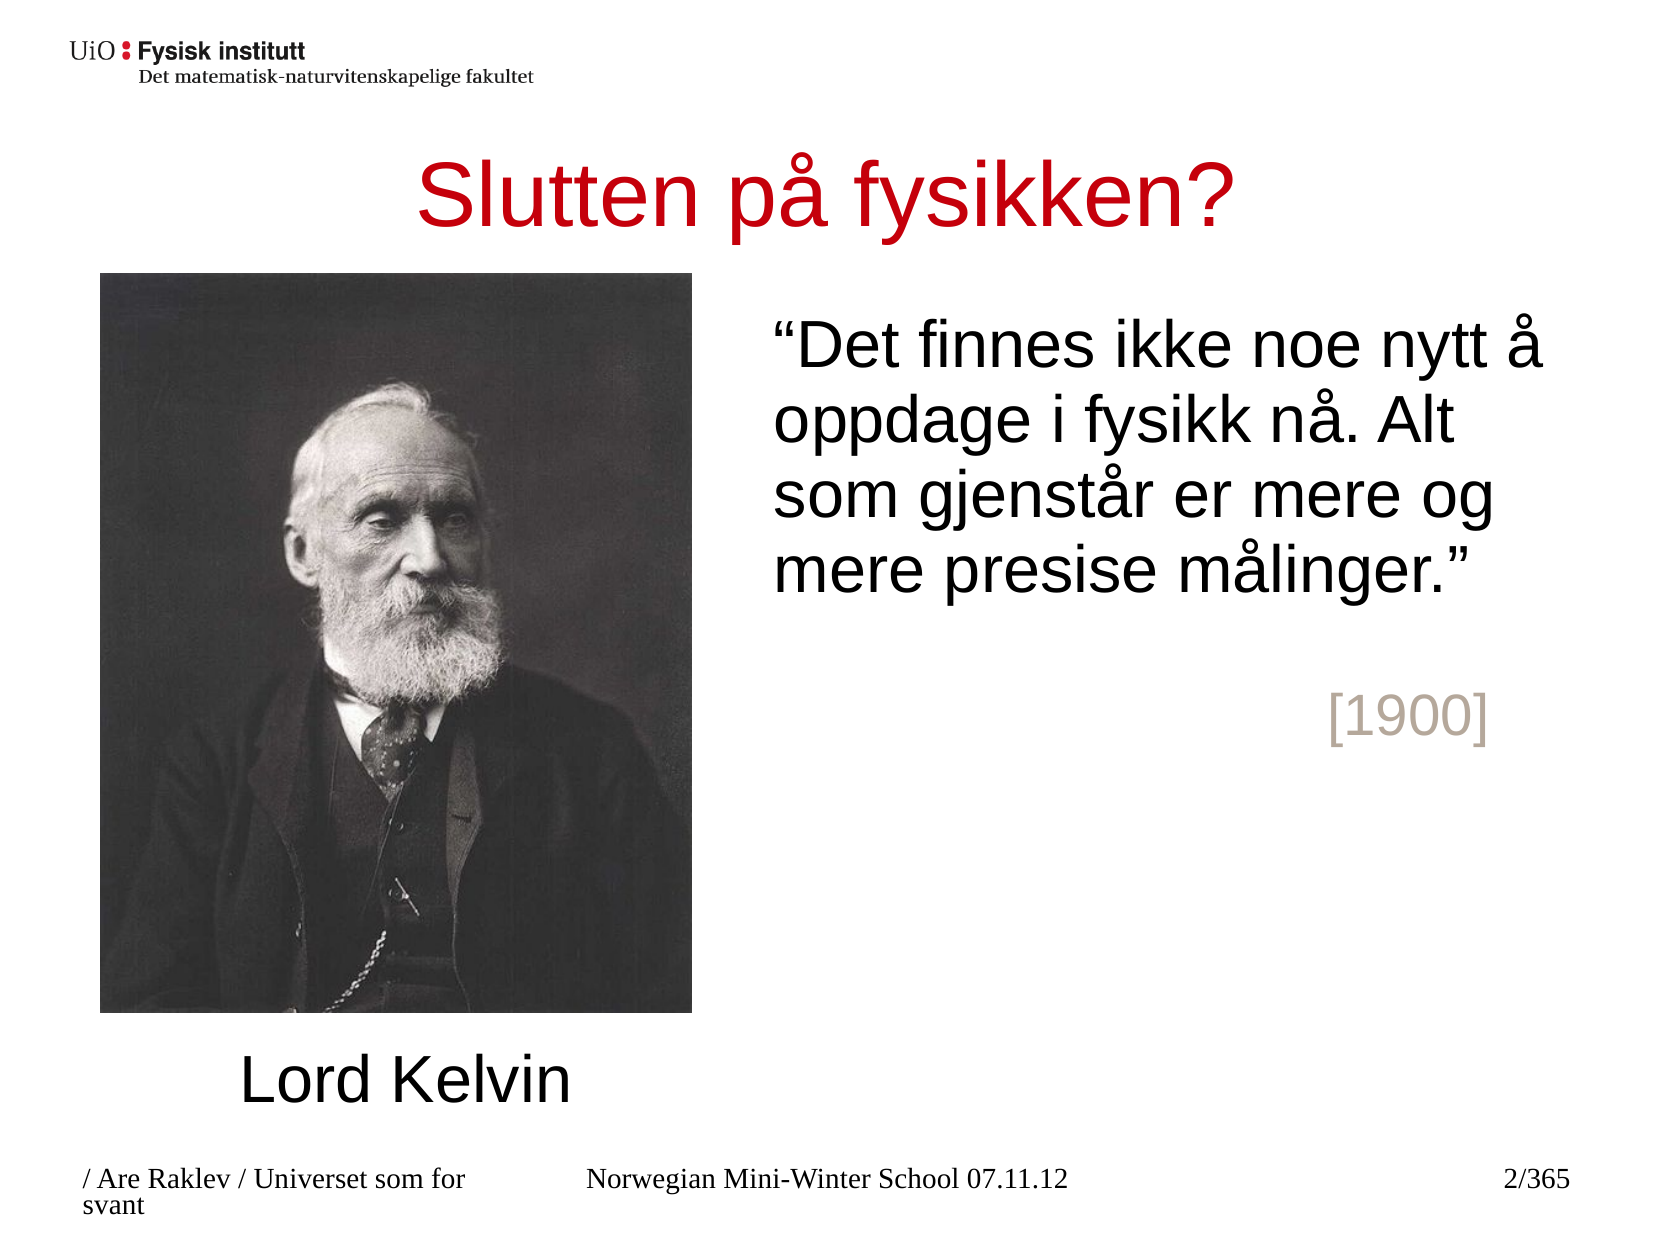

# Slutten på fysikken?
Lord Kelvin
[1900]
“Det finnes ikke noe nytt å oppdage i fysikk nå. Alt som gjenstår er mere og mere presise målinger.”
/ Are Raklev / Universet som forsvant
Norwegian Mini-Winter School 07.11.12
2